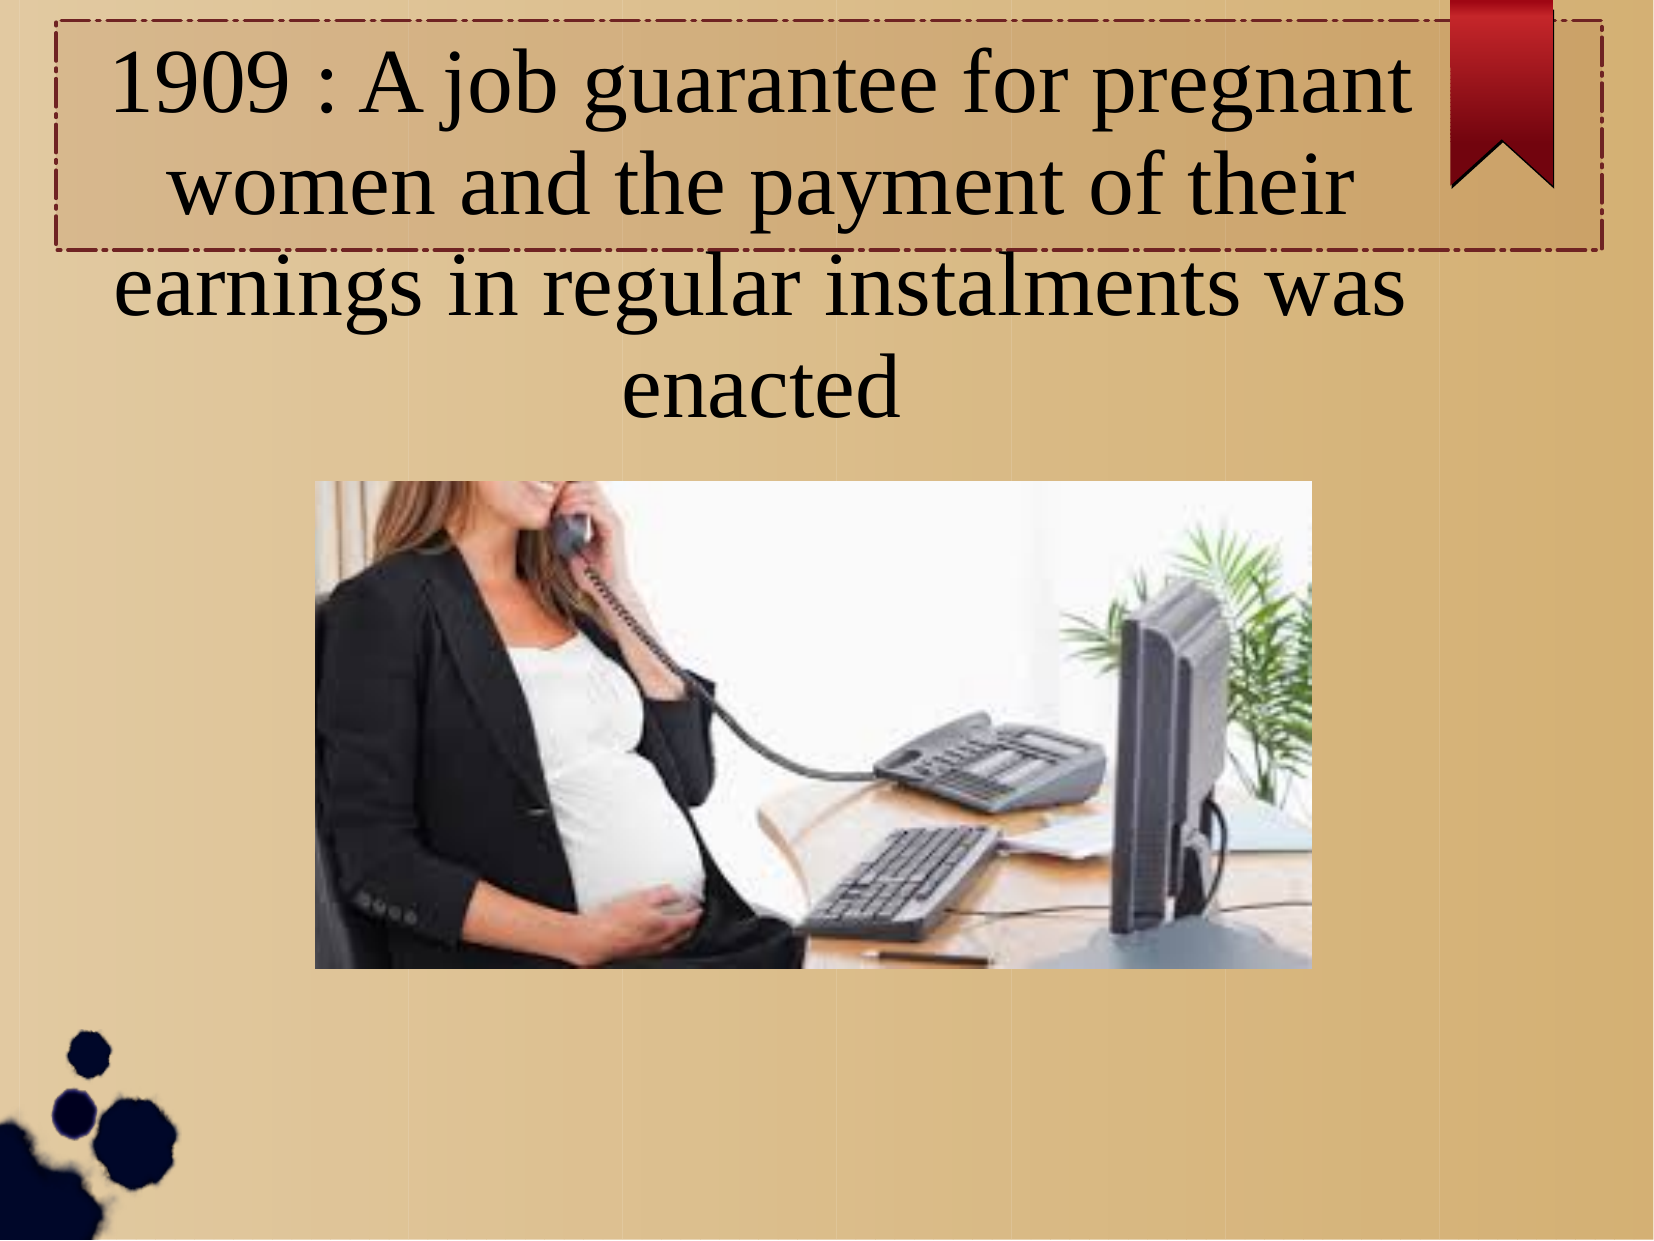

# 1909 : A job guarantee for pregnant women and the payment of their earnings in regular instalments was enacted